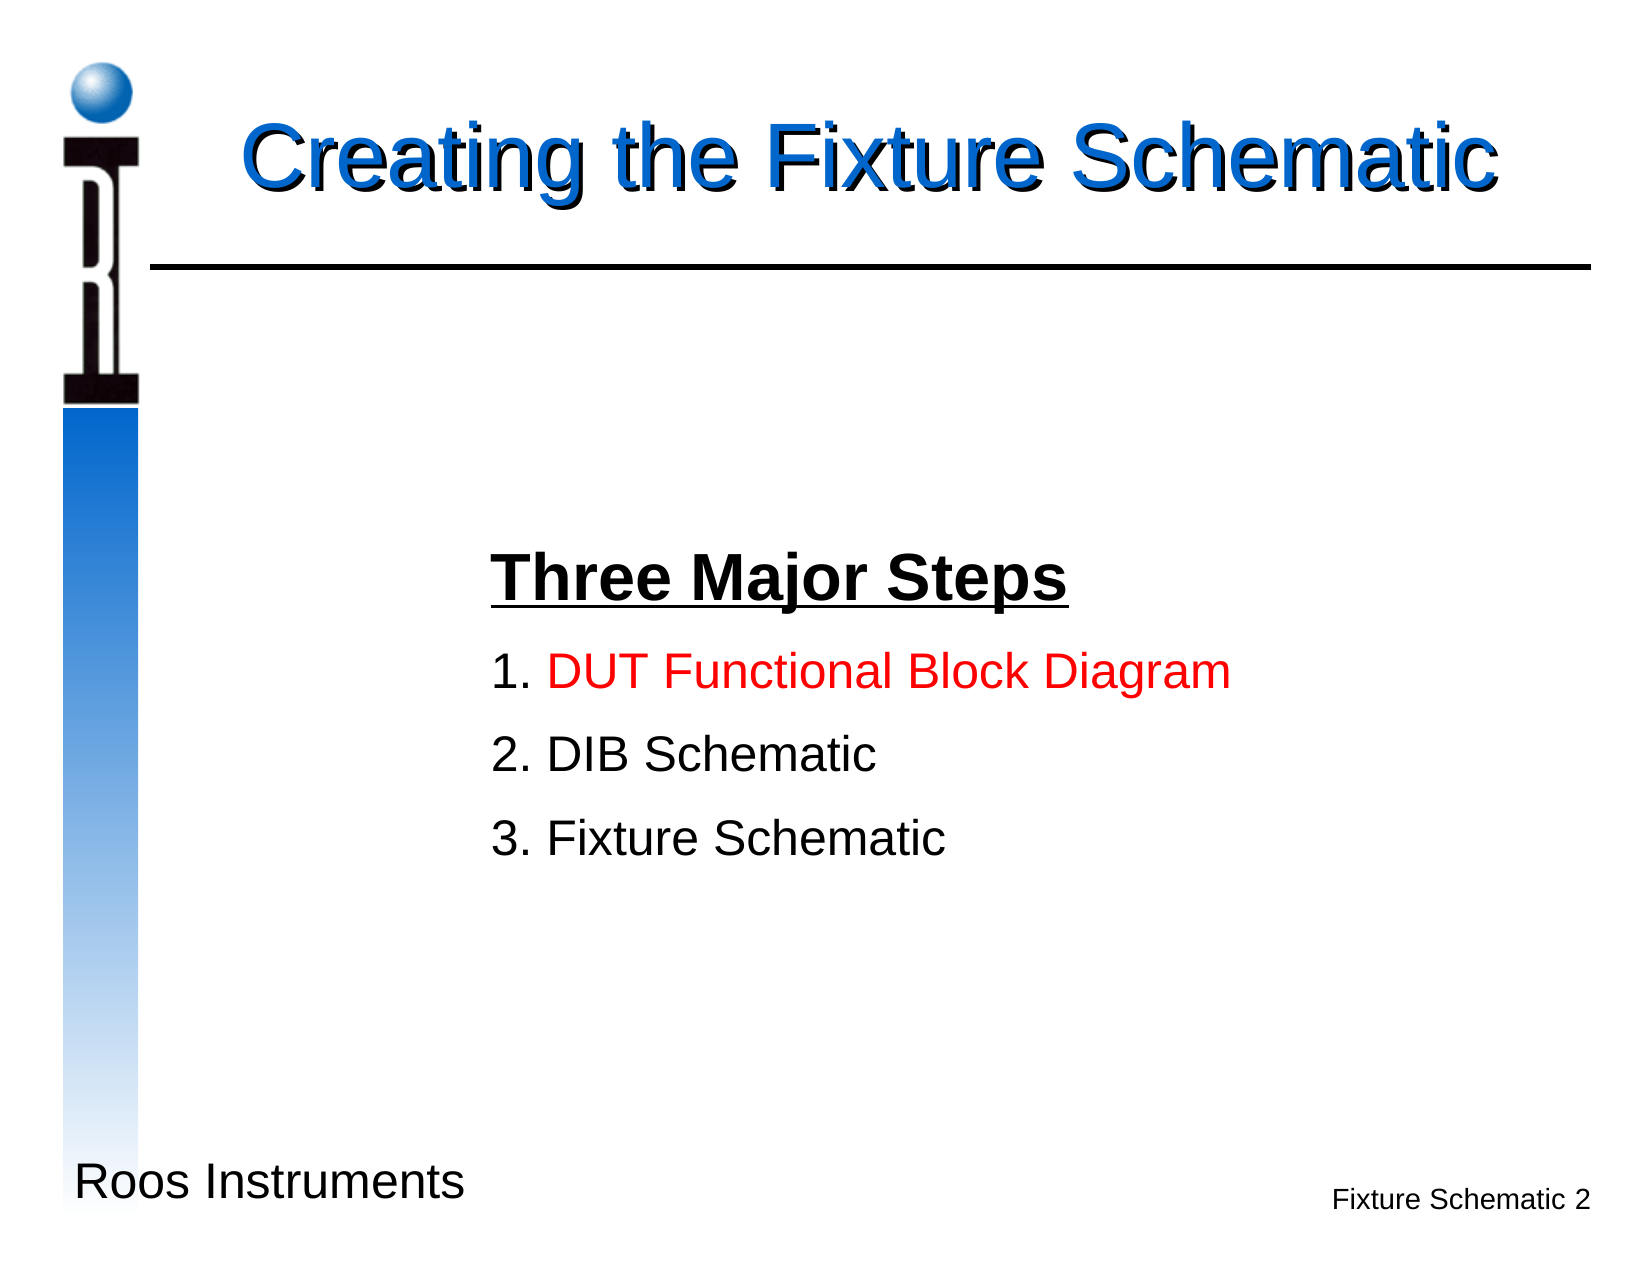

# Creating the Fixture Schematic
Three Major Steps
1. DUT Functional Block Diagram
2. DIB Schematic
3. Fixture Schematic
2